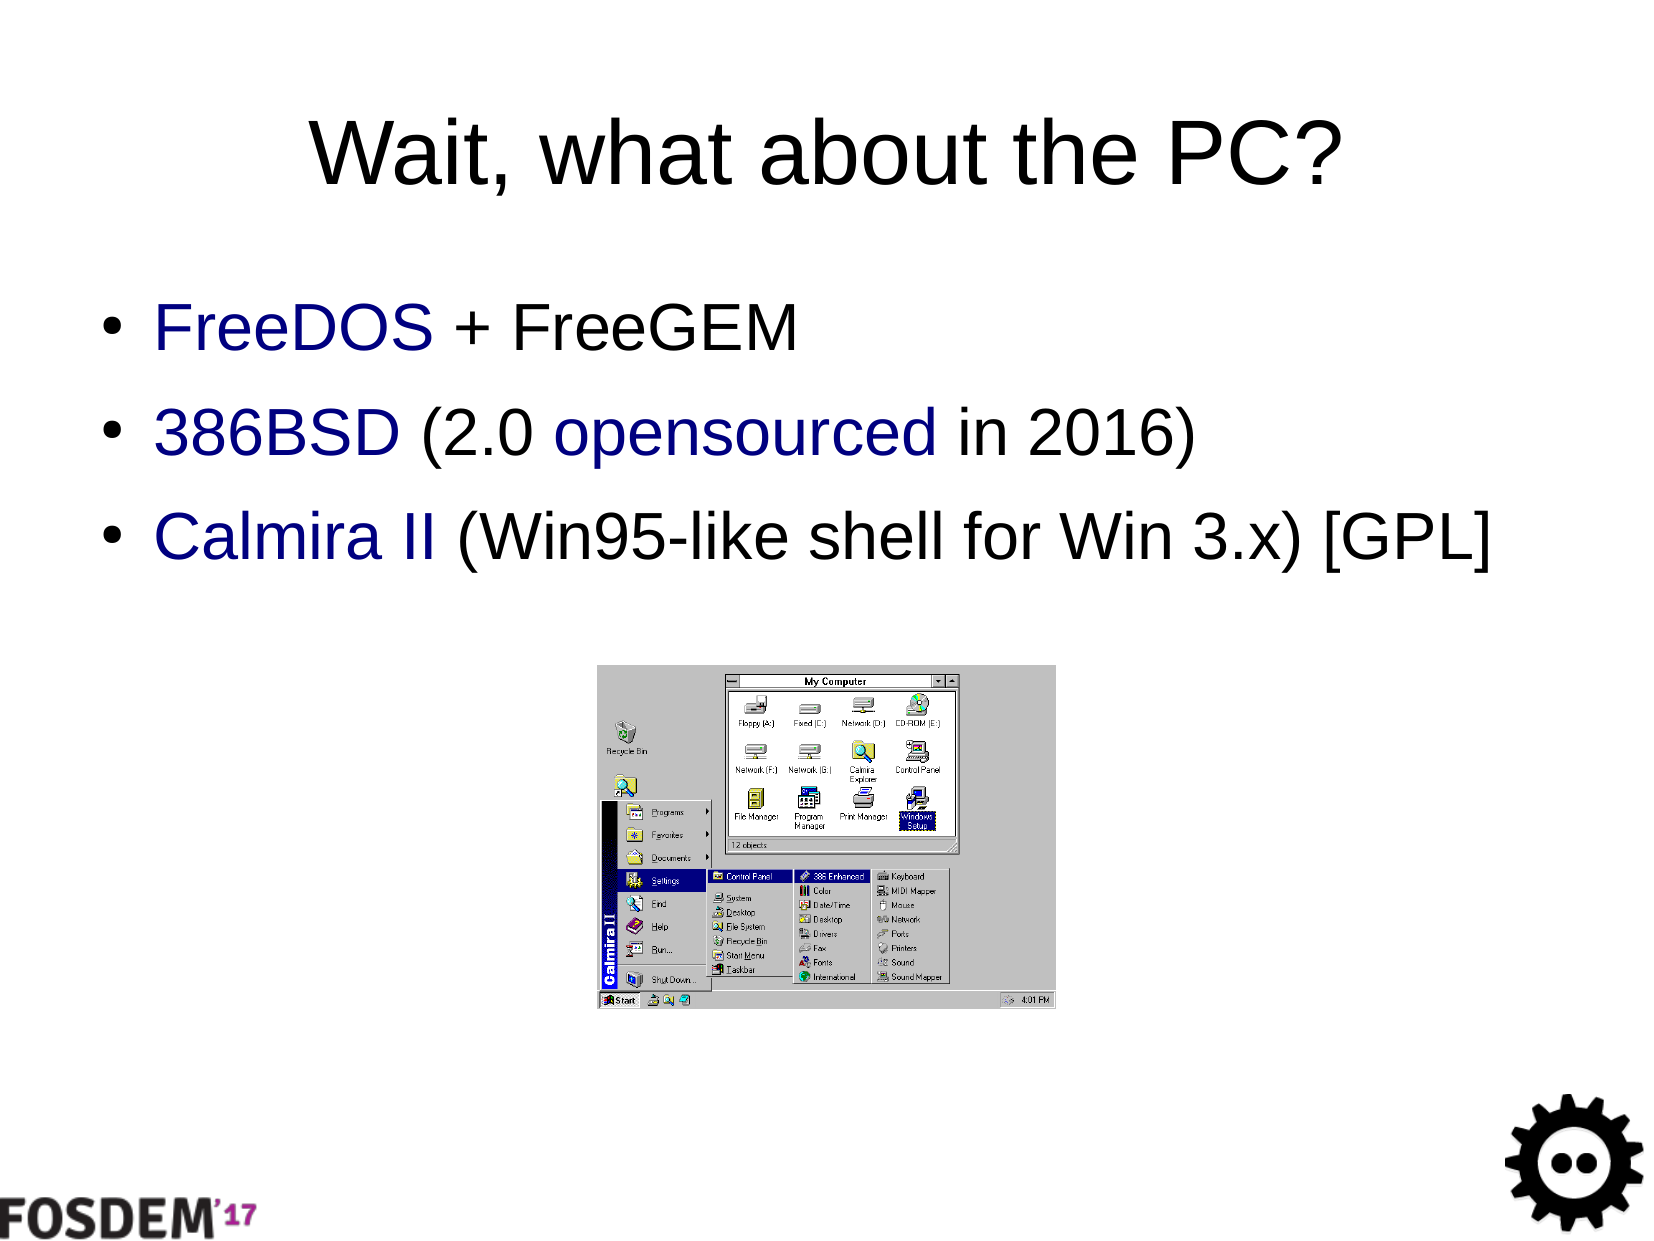

# Wait, what about the PC?
FreeDOS + FreeGEM
386BSD (2.0 opensourced in 2016)
Calmira II (Win95-like shell for Win 3.x) [GPL]